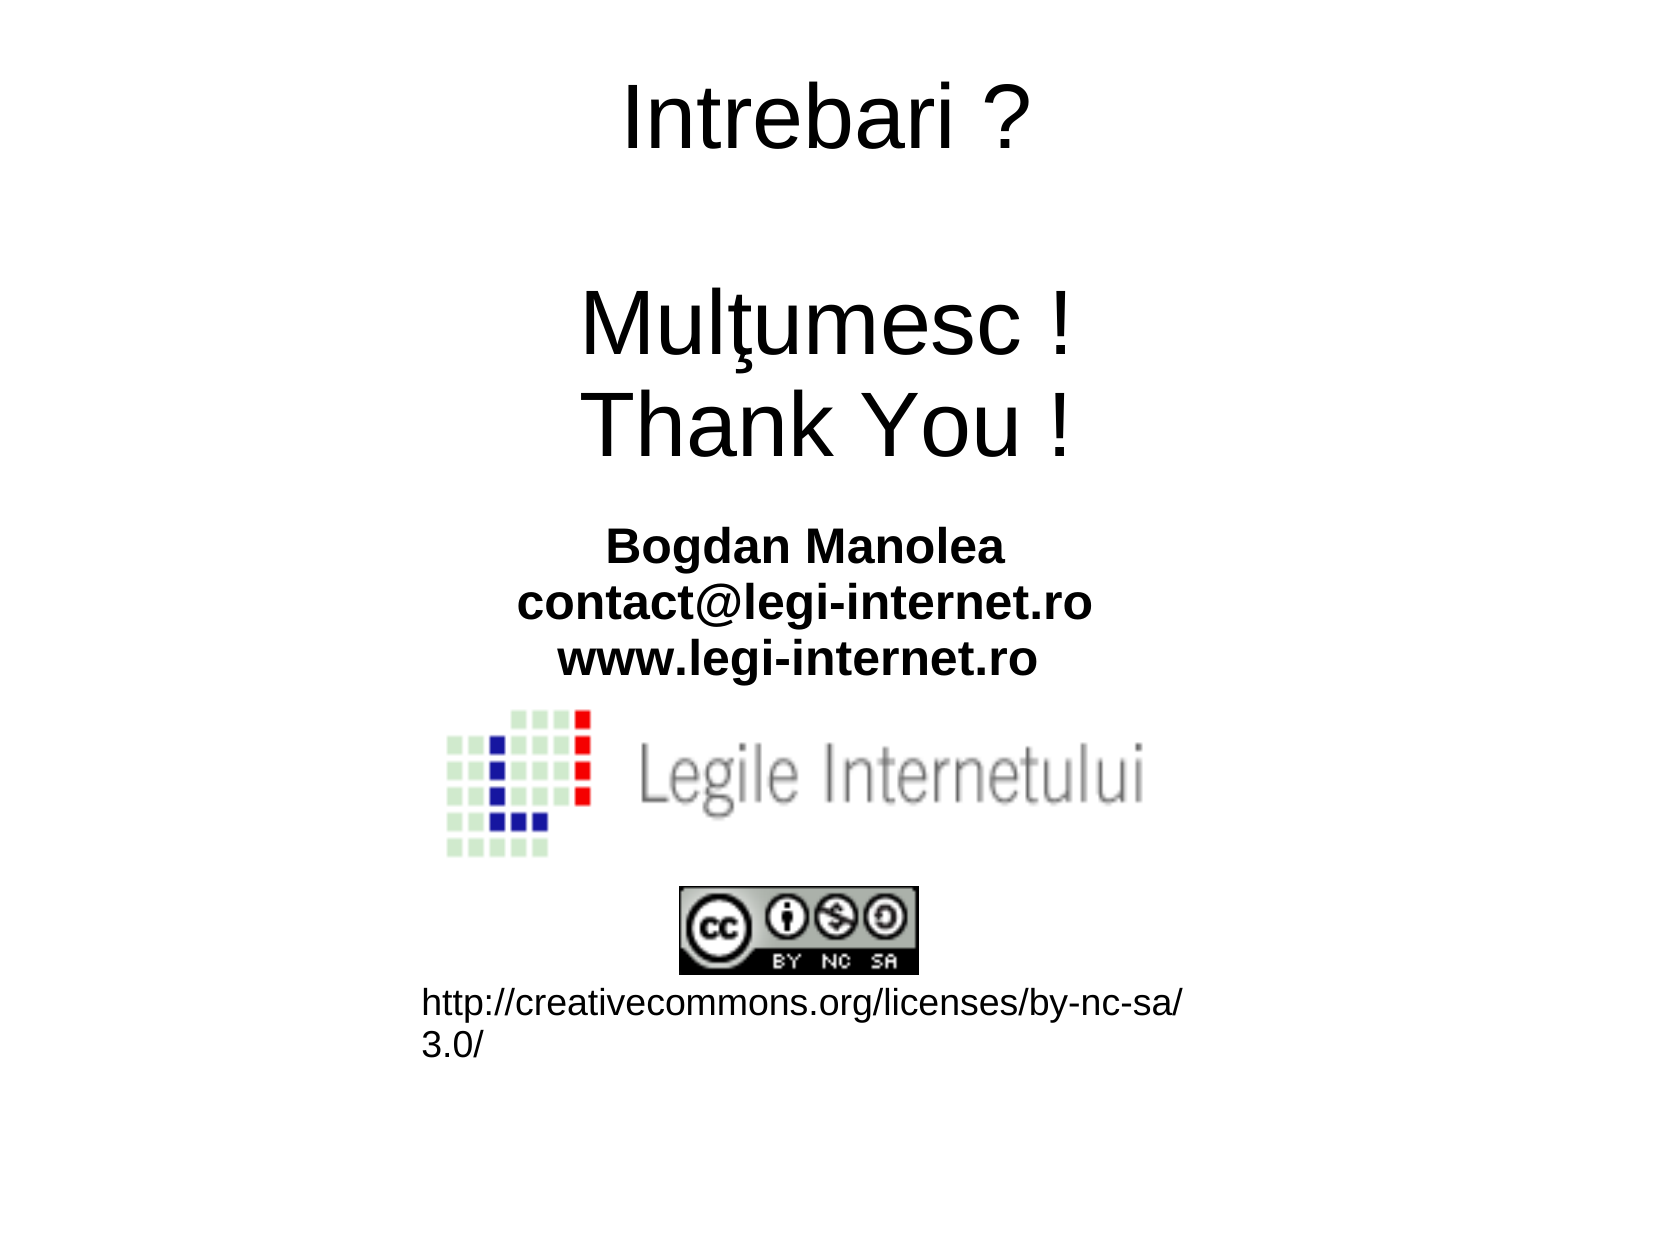

# Intrebari ? Mulţumesc ! Thank You !
Bogdan Manolea
contact@legi-internet.ro
www.legi-internet.ro
http://creativecommons.org/licenses/by-nc-sa/3.0/